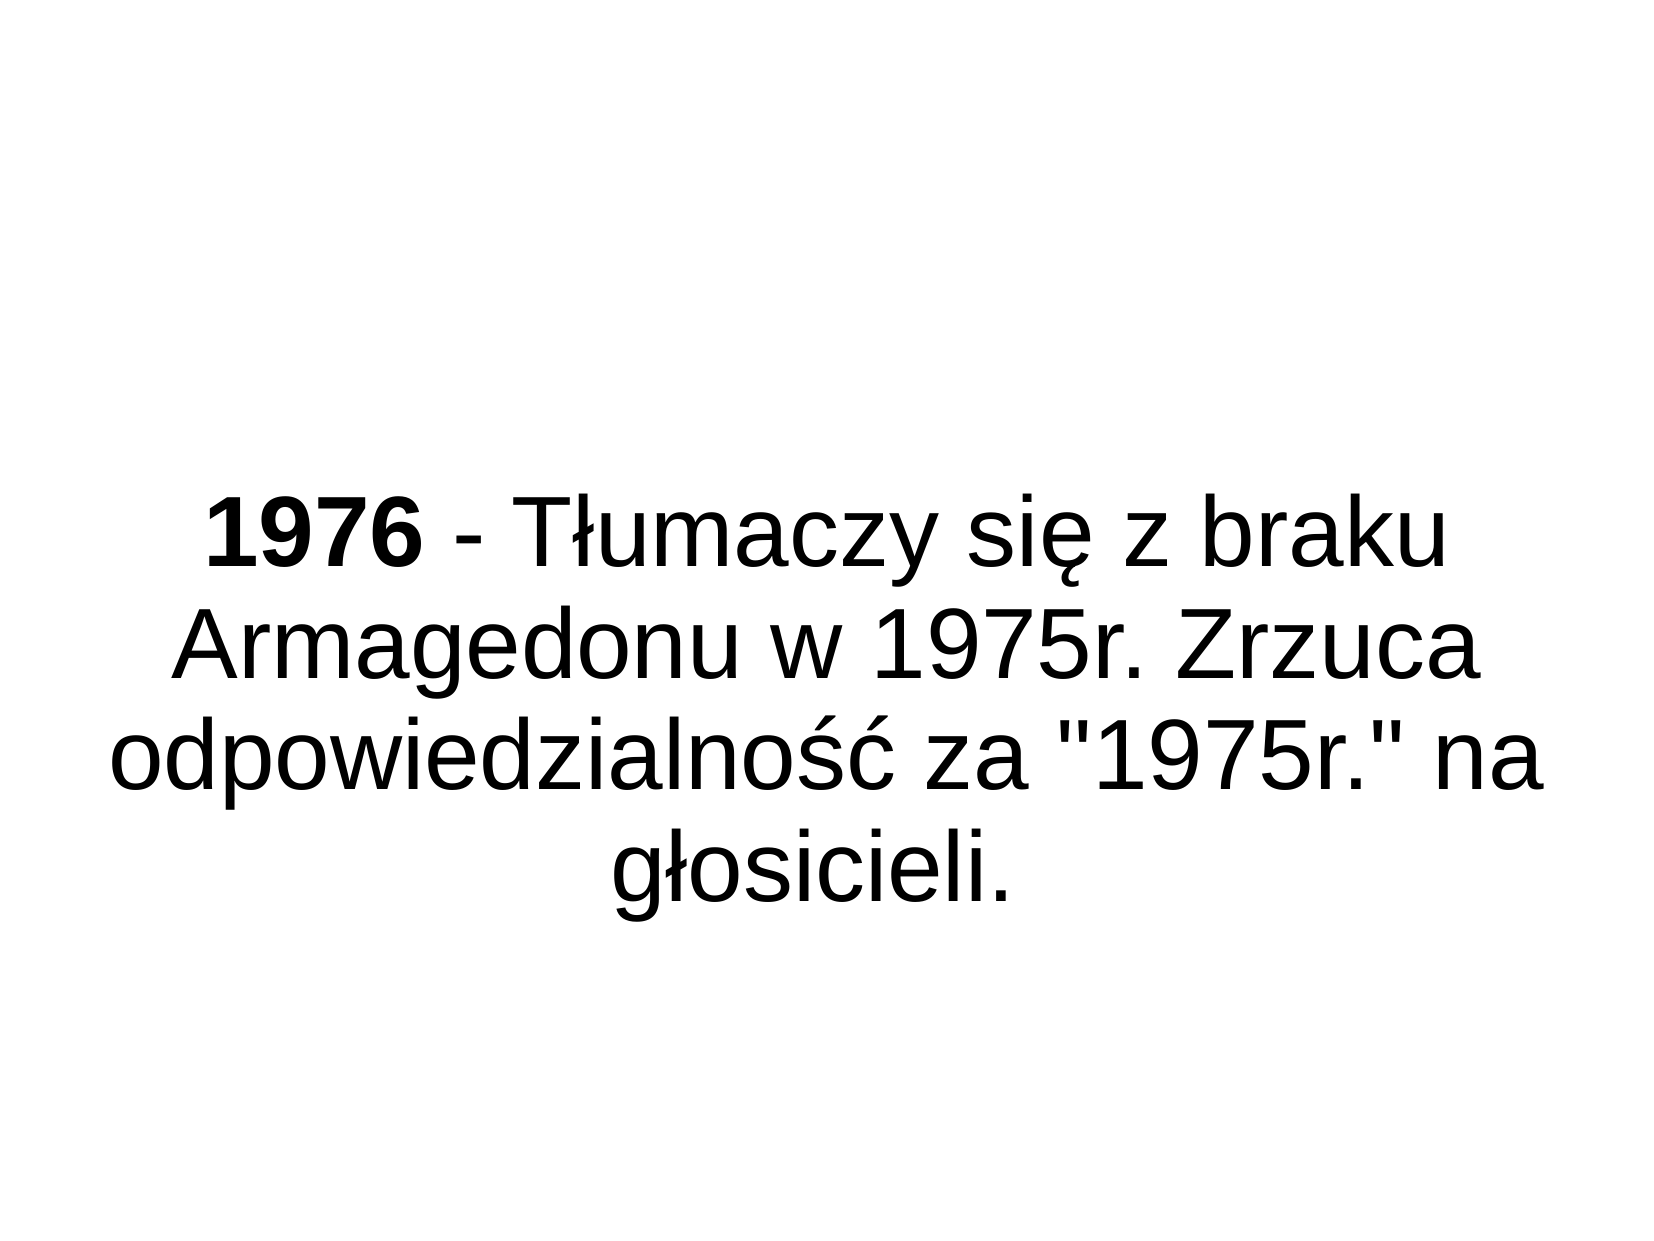

#
1976 - Tłumaczy się z braku Armagedonu w 1975r. Zrzuca odpowiedzialność za "1975r." na głosicieli.